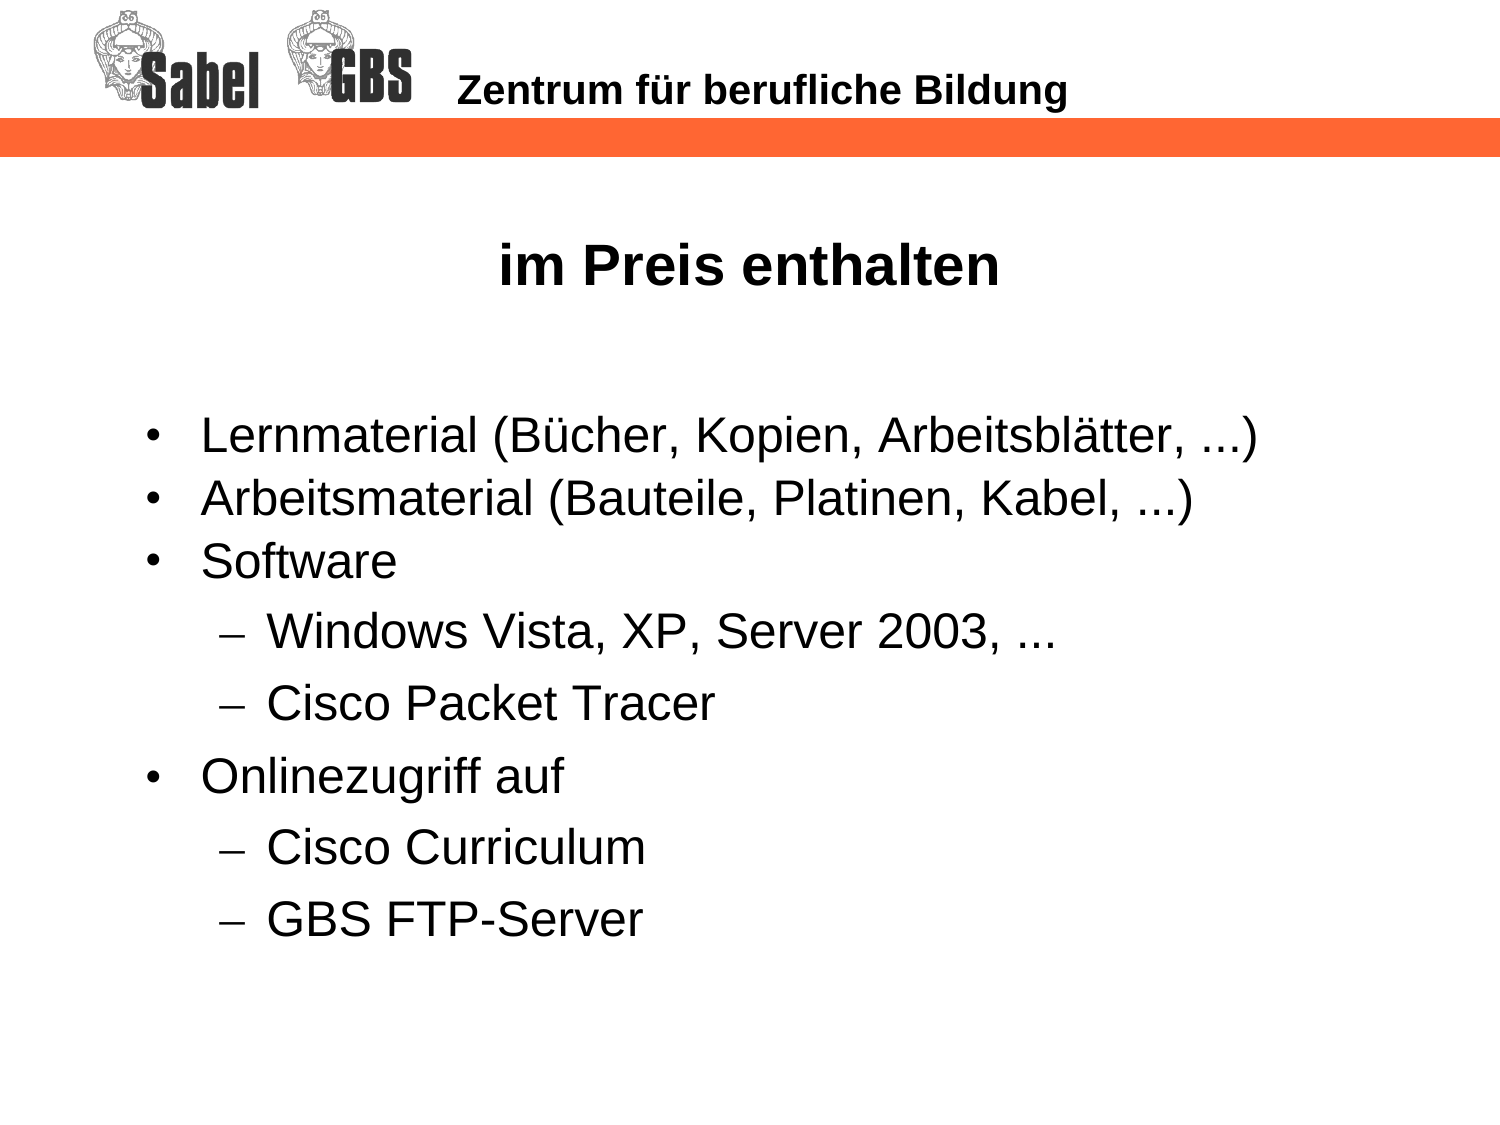

# im Preis enthalten
Lernmaterial (Bücher, Kopien, Arbeitsblätter, ...)
Arbeitsmaterial (Bauteile, Platinen, Kabel, ...)
Software
Windows Vista, XP, Server 2003, ...
Cisco Packet Tracer
Onlinezugriff auf
Cisco Curriculum
GBS FTP-Server